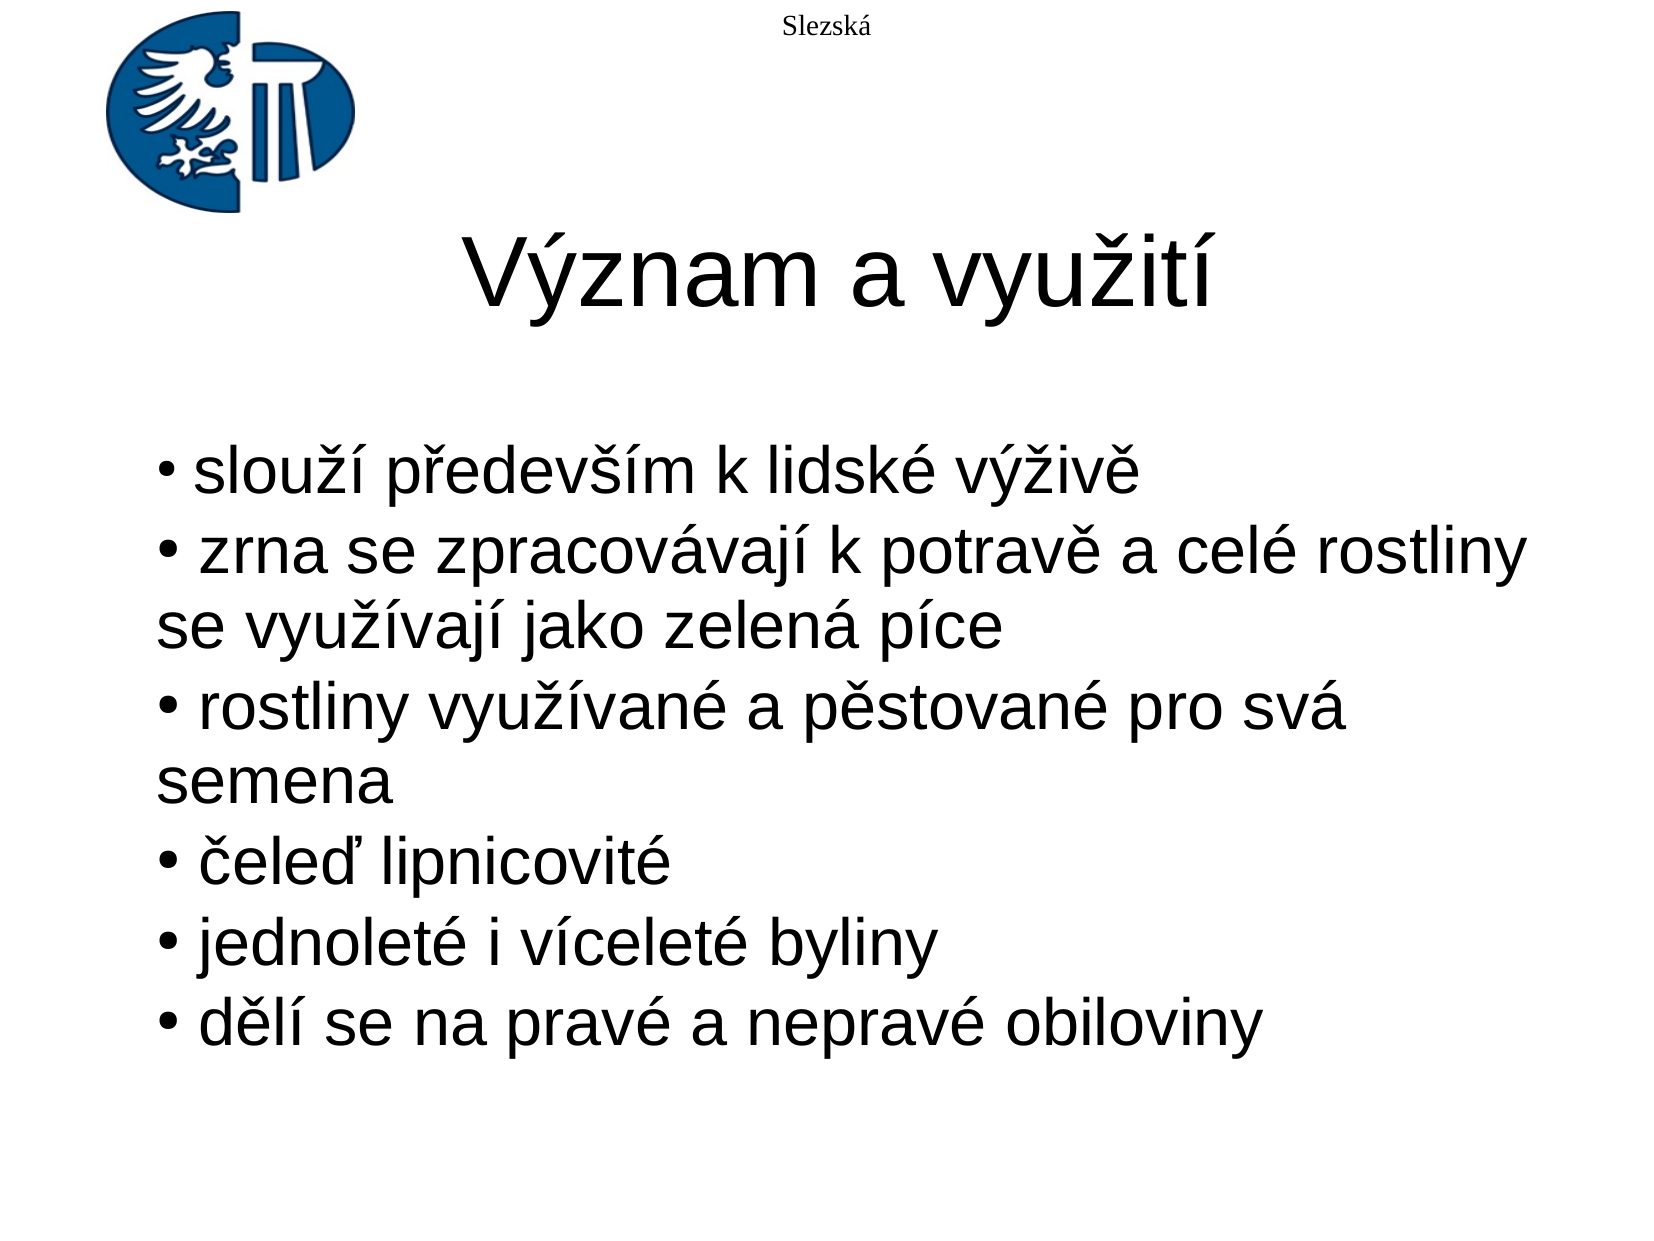

ahoj
# Význam a využití
 slouží především k lidské výživě
 zrna se zpracovávají k potravě a celé rostliny se využívají jako zelená píce
 rostliny využívané a pěstované pro svá semena
 čeleď lipnicovité
 jednoleté i víceleté byliny
 dělí se na pravé a nepravé obiloviny